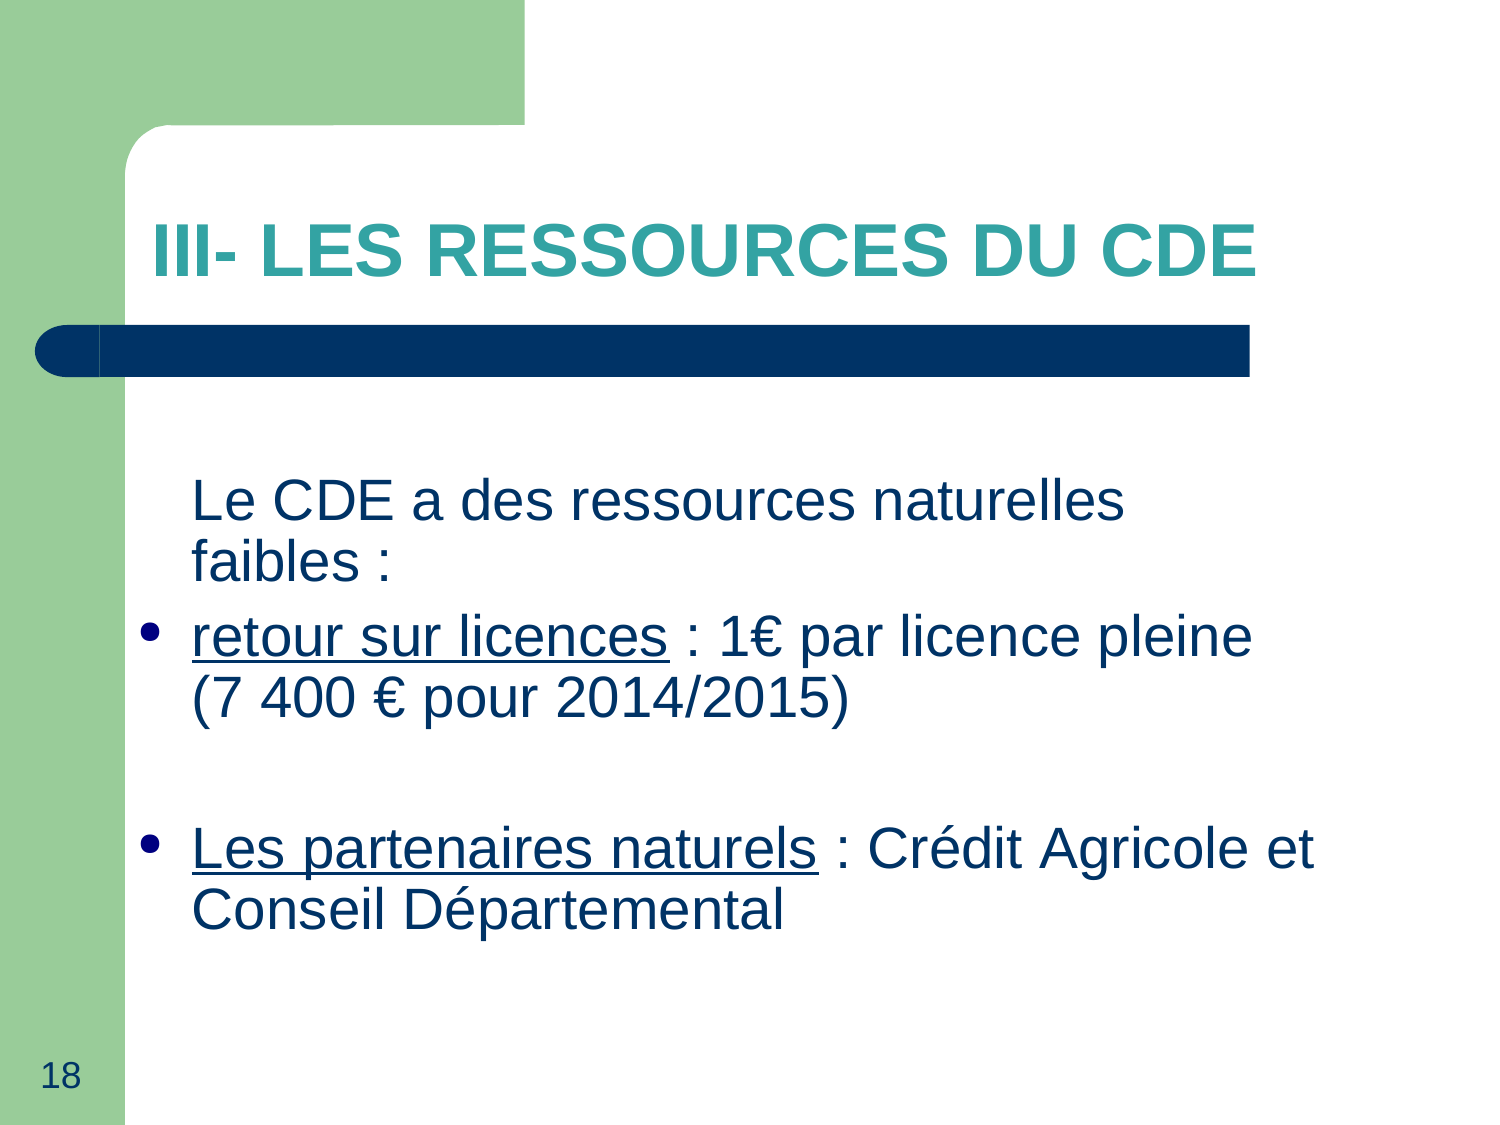

III- LES RESSOURCES DU CDE
# Le CDE a des ressources naturelles faibles :
retour sur licences : 1€ par licence pleine (7 400 € pour 2014/2015)
Les partenaires naturels : Crédit Agricole et Conseil Départemental
18